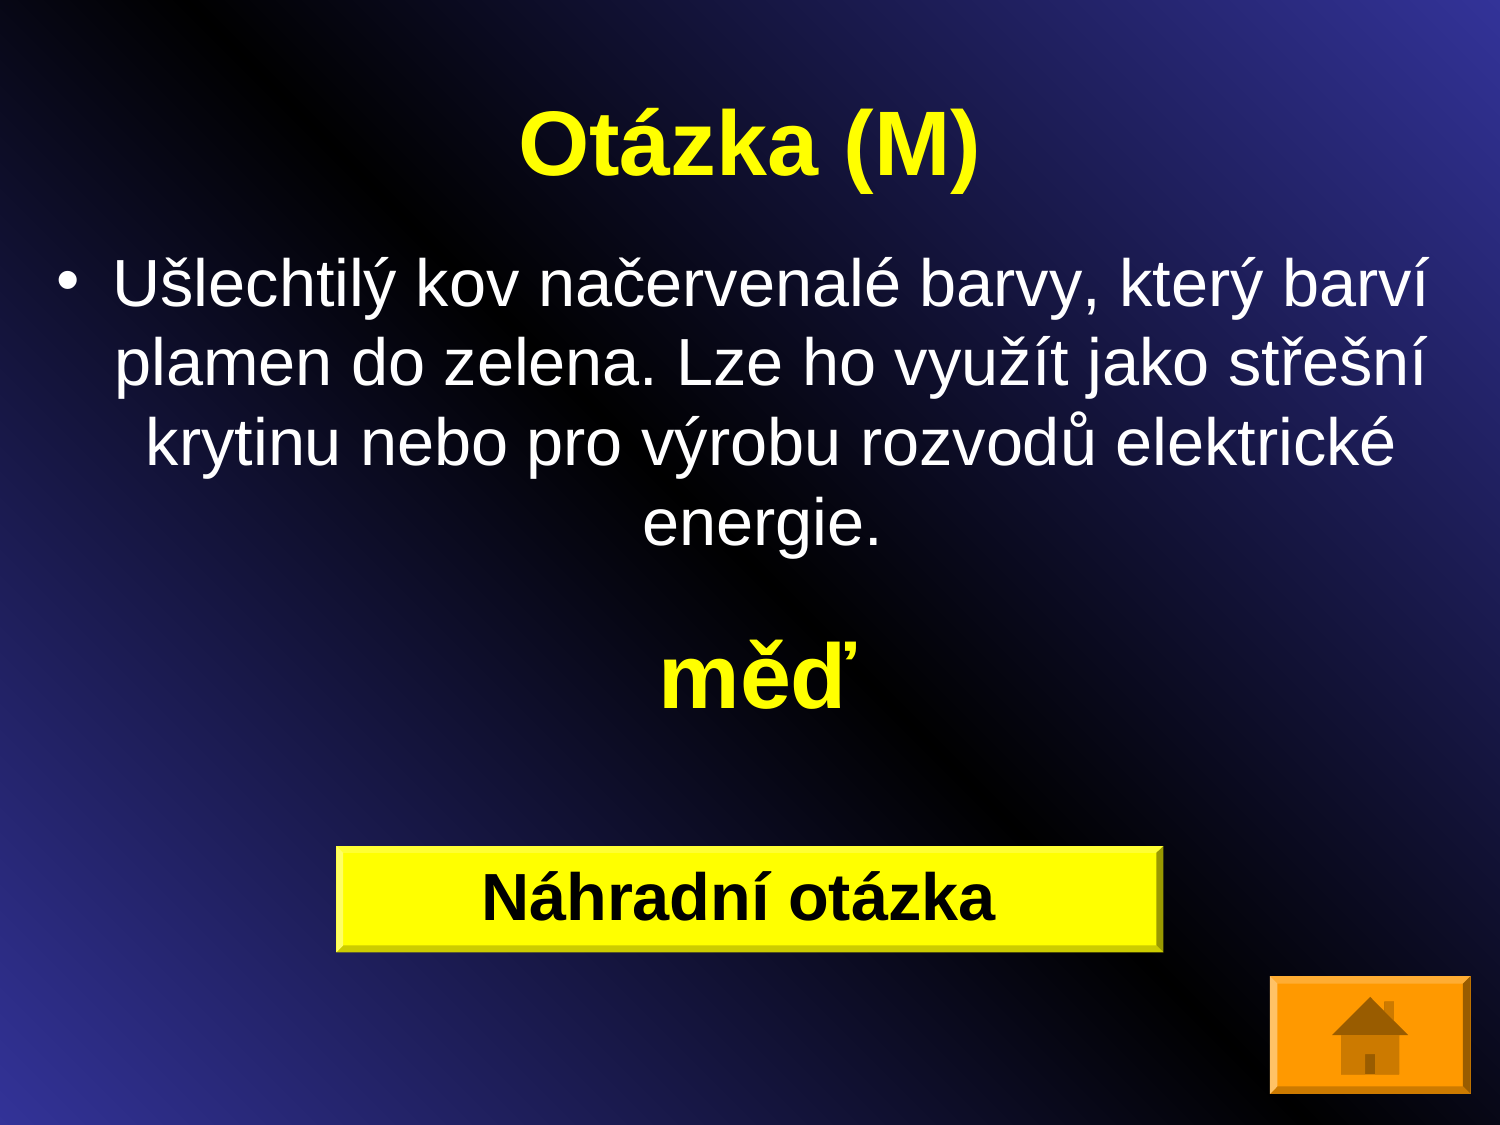

# Otázka (M)
Ušlechtilý kov načervenalé barvy, který barví plamen do zelena. Lze ho využít jako střešní krytinu nebo pro výrobu rozvodů elektrické energie.
měď
Náhradní otázka